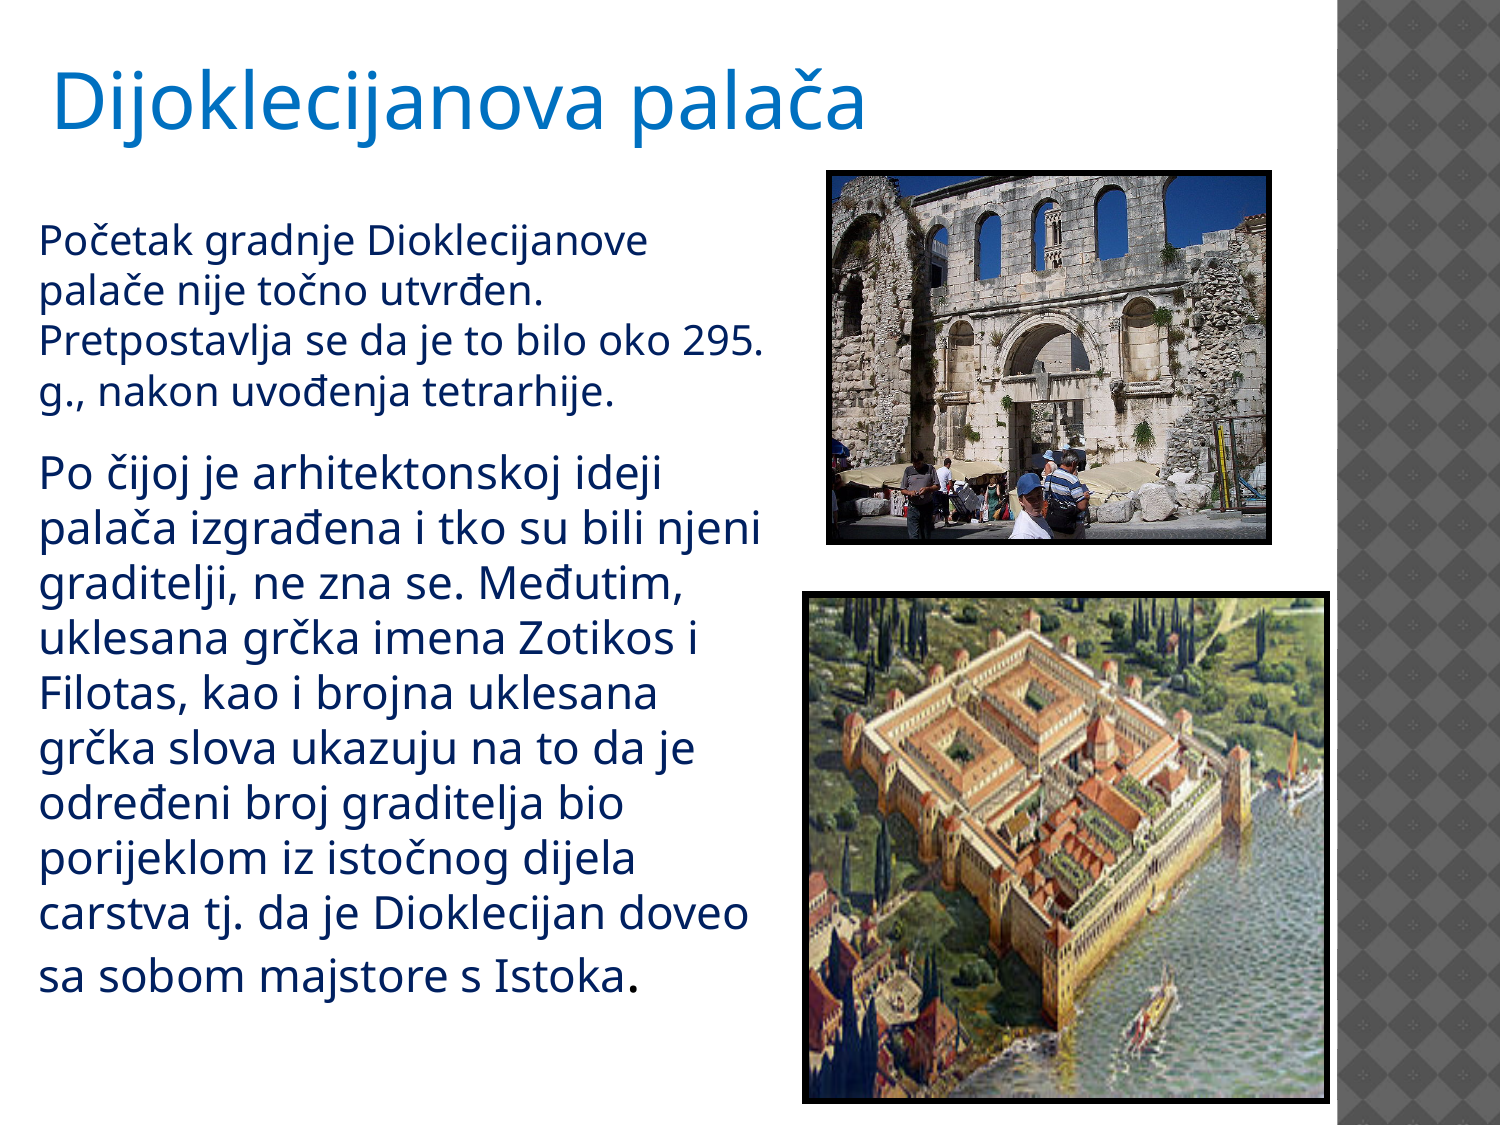

# Dijoklecijanova palača
Početak gradnje Dioklecijanove palače nije točno utvrđen. Pretpostavlja se da je to bilo oko 295. g., nakon uvođenja tetrarhije.
Po čijoj je arhitektonskoj ideji palača izgrađena i tko su bili njeni graditelji, ne zna se. Međutim, uklesana grčka imena Zotikos i Filotas, kao i brojna uklesana grčka slova ukazuju na to da je određeni broj graditelja bio porijeklom iz istočnog dijela carstva tj. da je Dioklecijan doveo sa sobom majstore s Istoka.